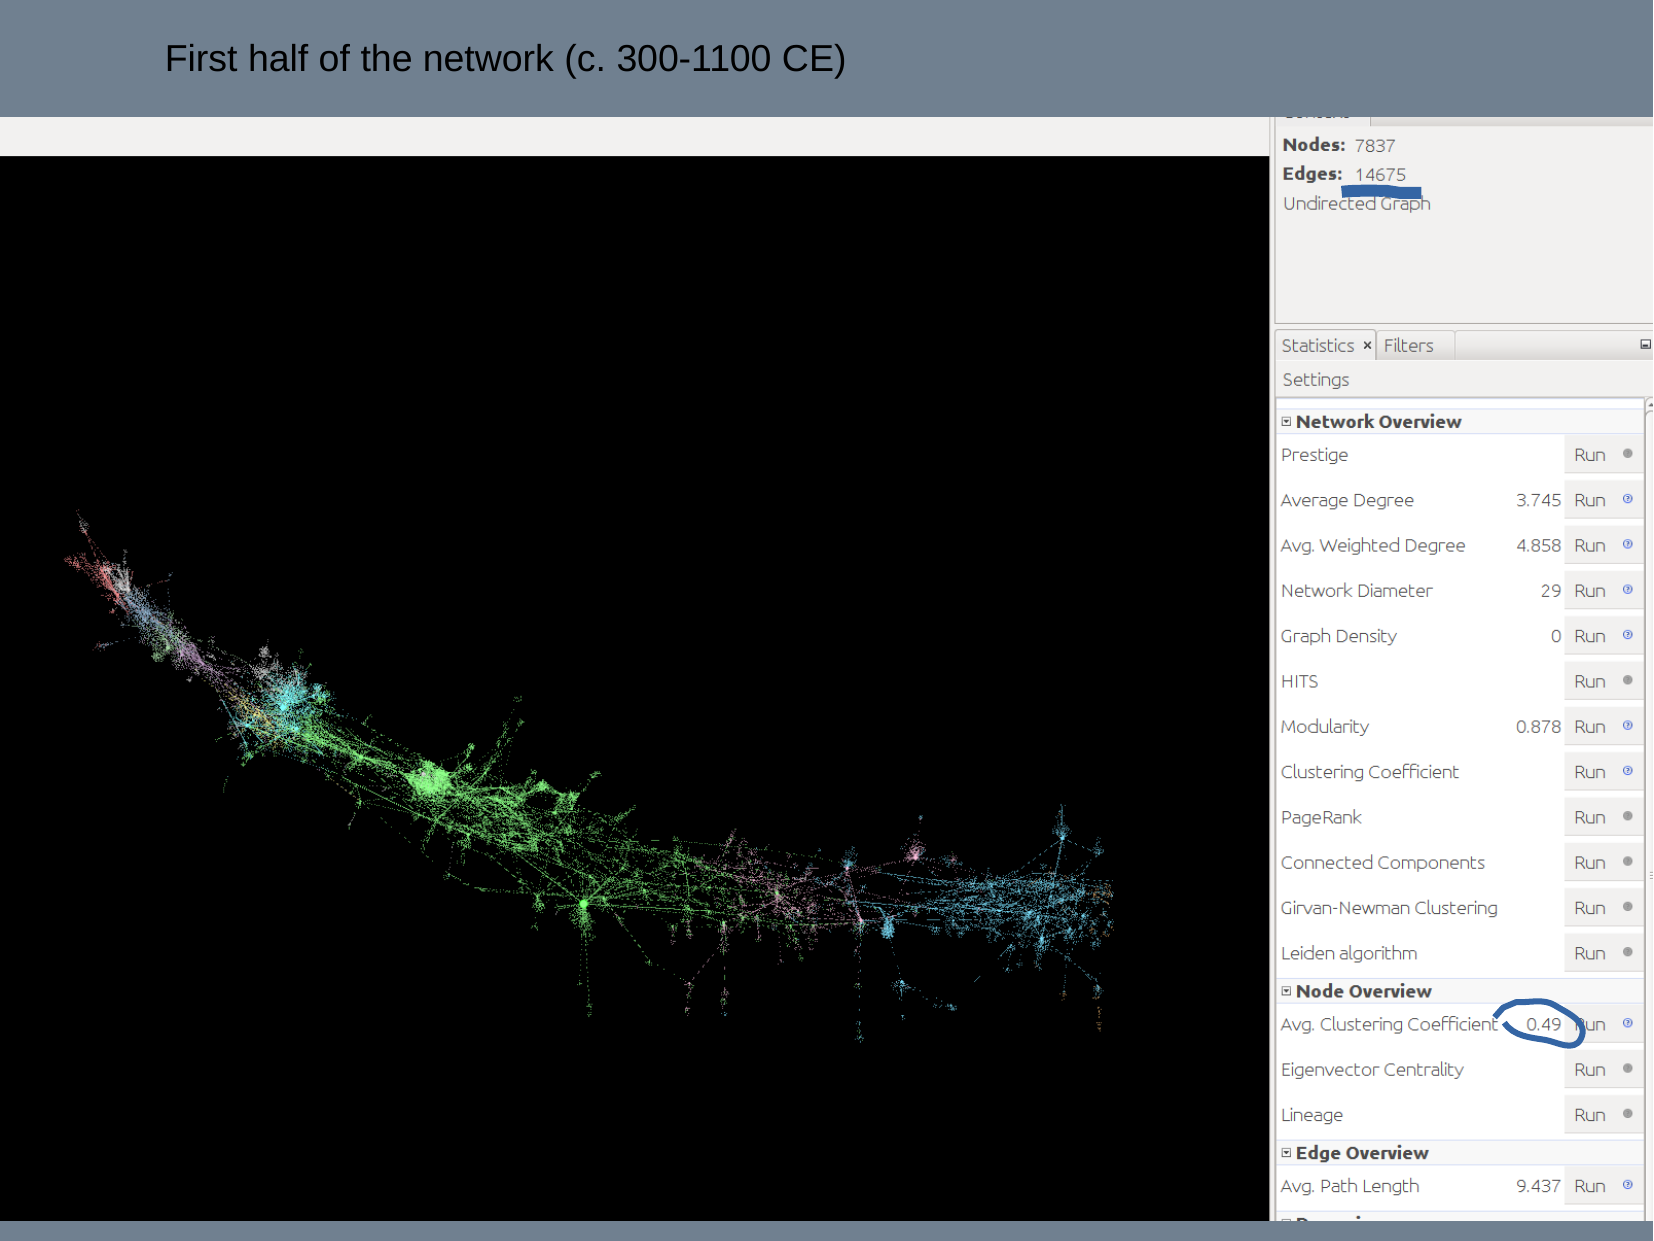

First half of the network (c. 300-1100 CE)